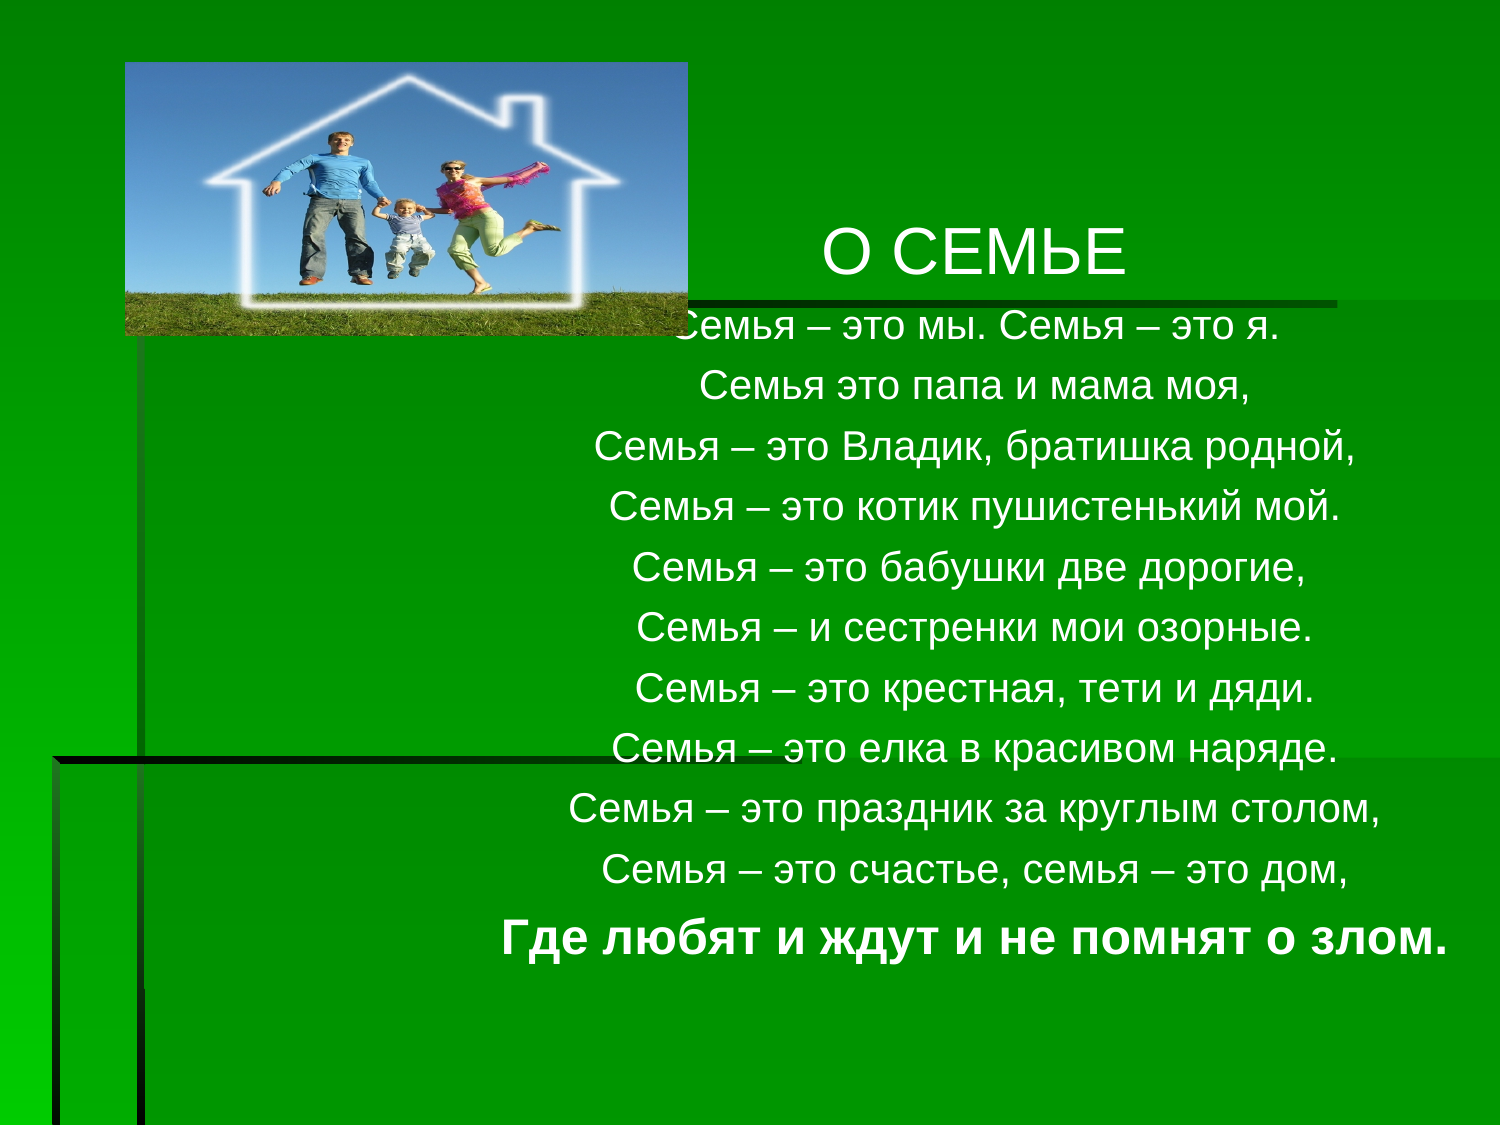

# О СЕМЬЕ
Семья – это мы. Семья – это я.
Семья это папа и мама моя,
Семья – это Владик, братишка родной,
Семья – это котик пушистенький мой.
Семья – это бабушки две дорогие,
Семья – и сестренки мои озорные.
Семья – это крестная, тети и дяди.
Семья – это елка в красивом наряде.
Семья – это праздник за круглым столом,
Семья – это счастье, семья – это дом,
Где любят и ждут и не помнят о злом.